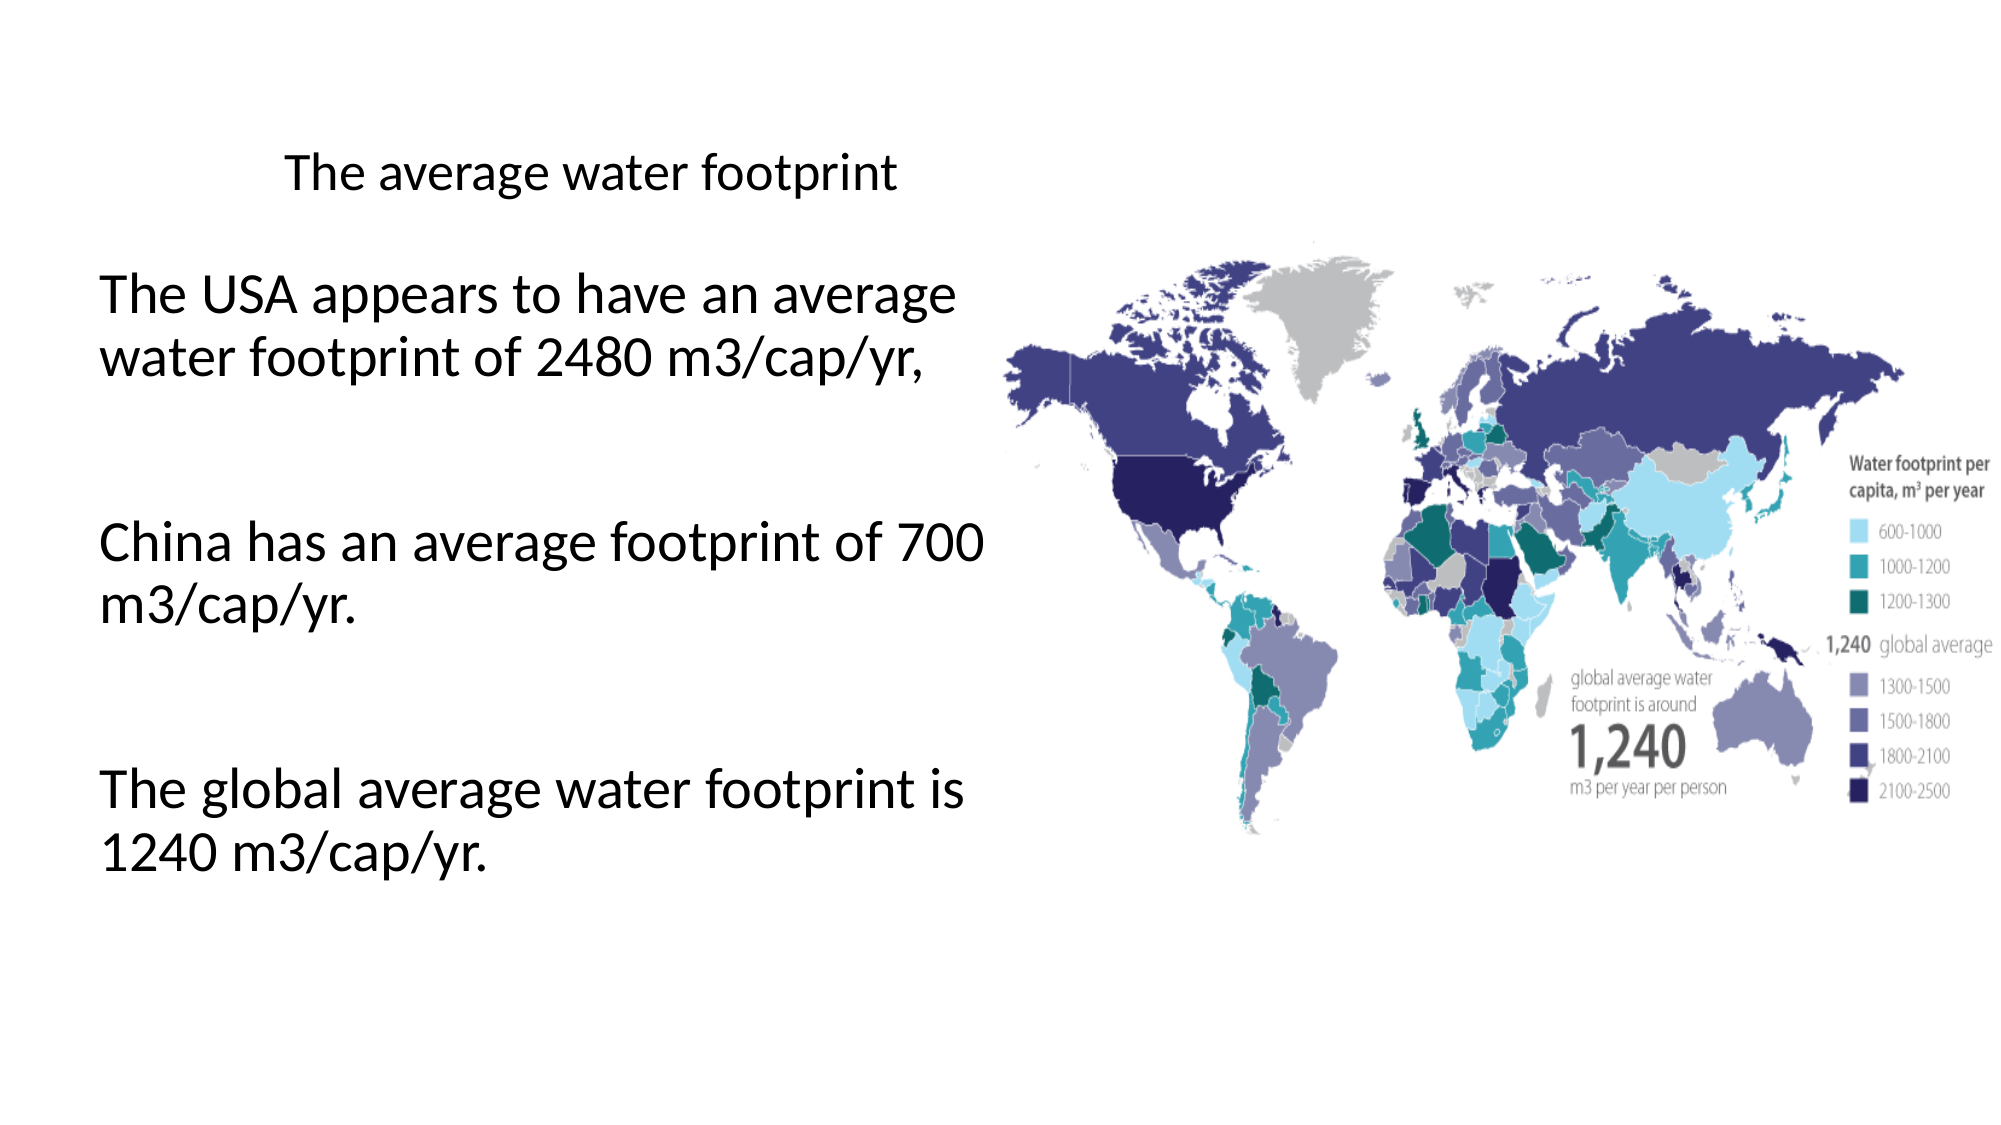

# The average water footprint
The USA appears to have an average water footprint of 2480 m3/cap/yr,
China has an average footprint of 700 m3/cap/yr.
The global average water footprint is 1240 m3/cap/yr.